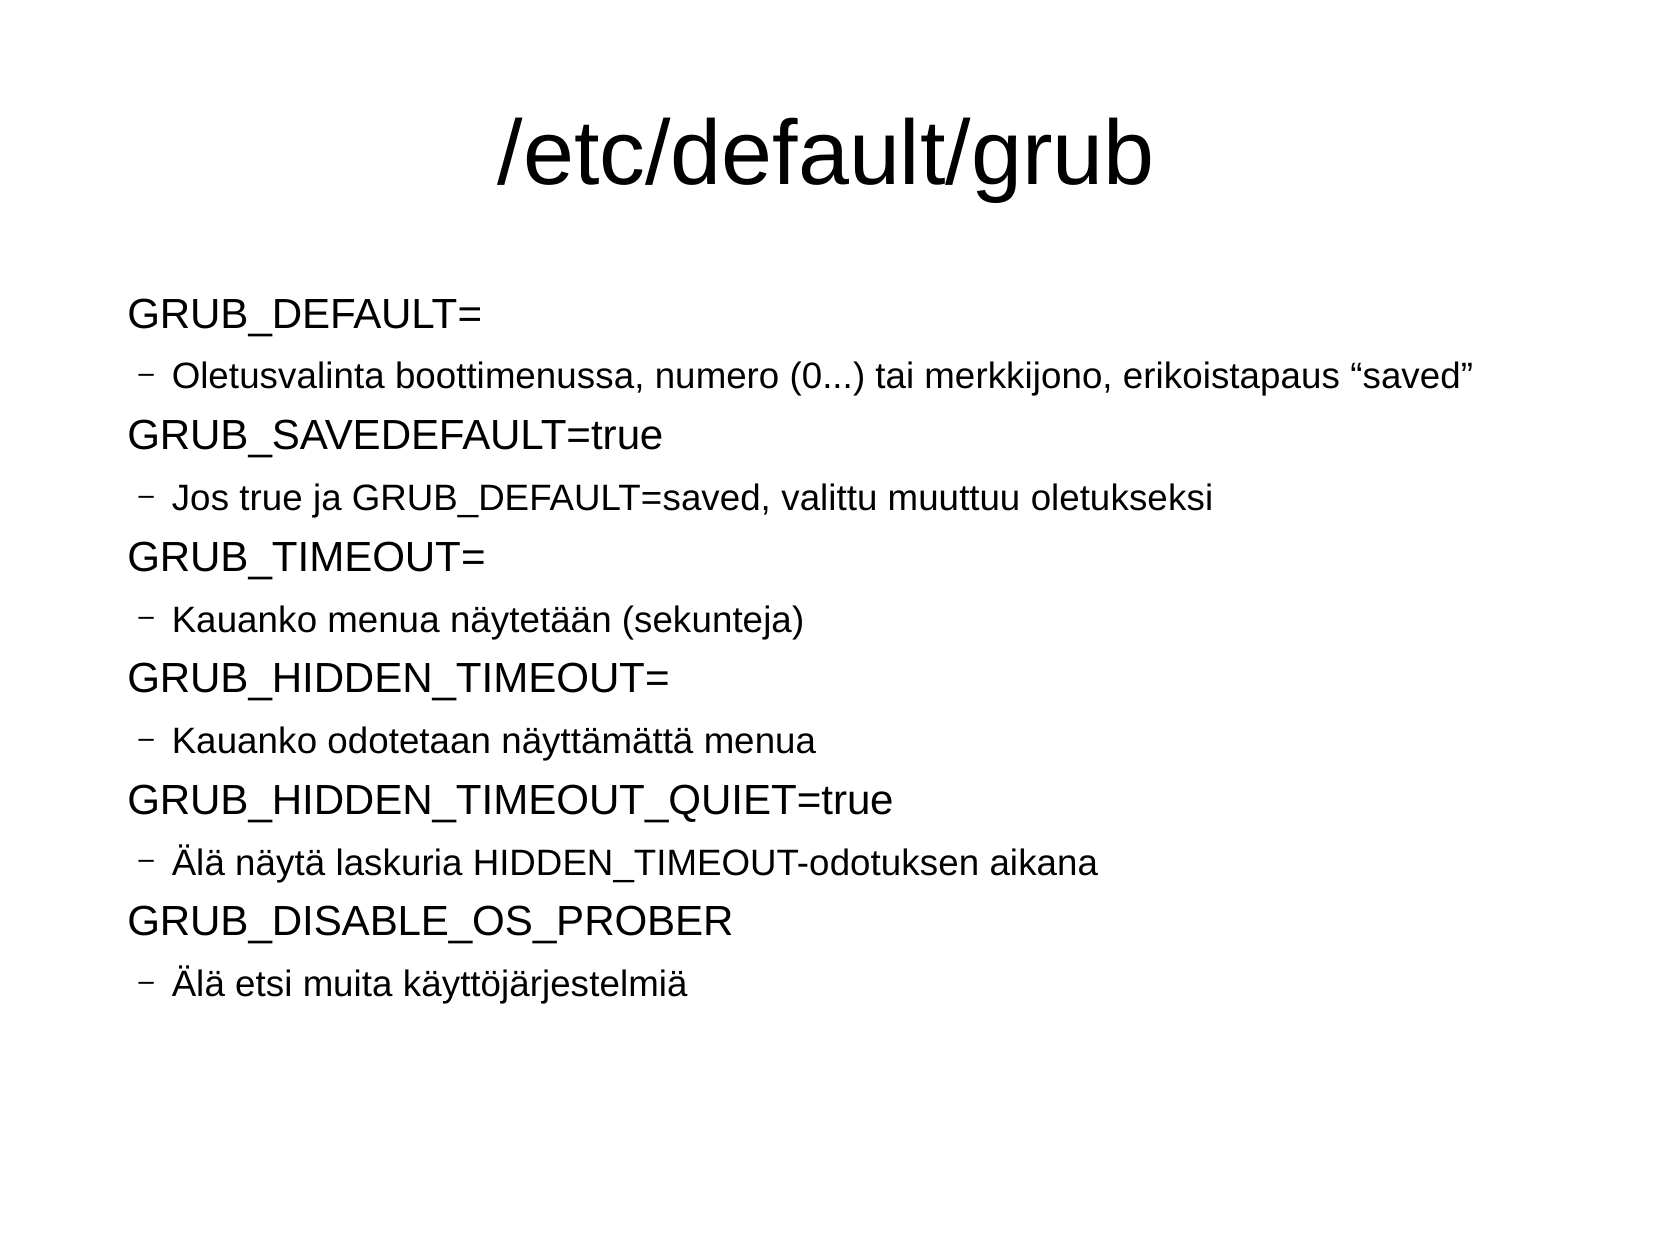

# /etc/default/grub
GRUB_DEFAULT=
Oletusvalinta boottimenussa, numero (0...) tai merkkijono, erikoistapaus “saved”
GRUB_SAVEDEFAULT=true
Jos true ja GRUB_DEFAULT=saved, valittu muuttuu oletukseksi
GRUB_TIMEOUT=
Kauanko menua näytetään (sekunteja)
GRUB_HIDDEN_TIMEOUT=
Kauanko odotetaan näyttämättä menua
GRUB_HIDDEN_TIMEOUT_QUIET=true
Älä näytä laskuria HIDDEN_TIMEOUT-odotuksen aikana
GRUB_DISABLE_OS_PROBER
Älä etsi muita käyttöjärjestelmiä